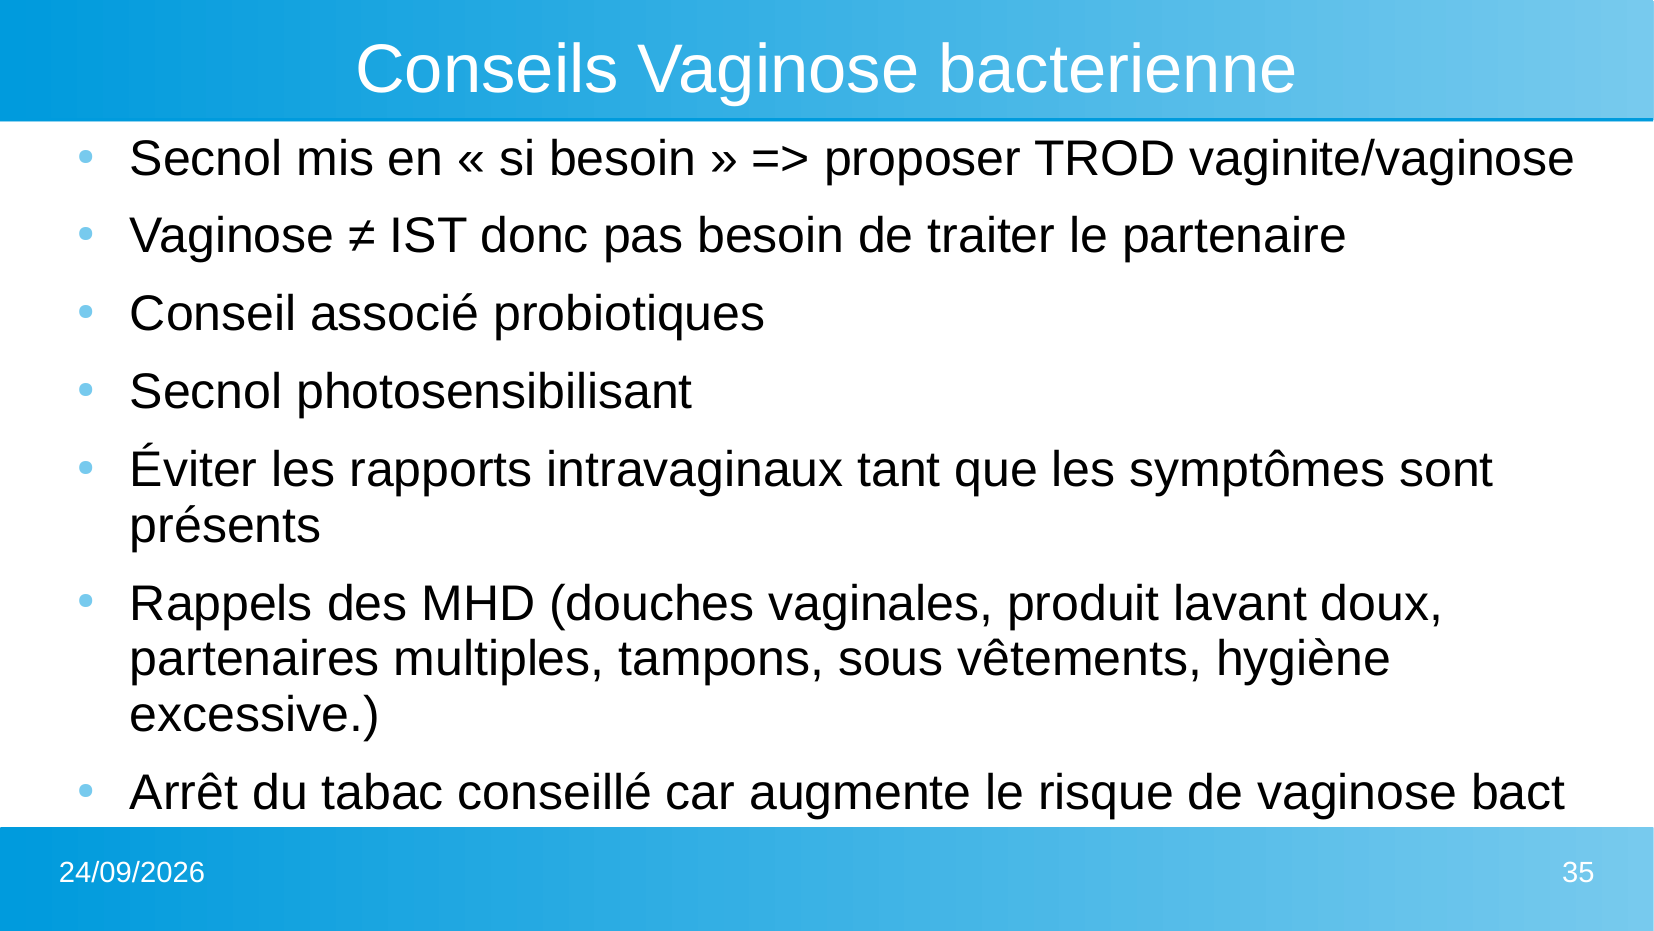

# Conseils Vaginose bacterienne
Secnol mis en « si besoin » => proposer TROD vaginite/vaginose
Vaginose ≠ IST donc pas besoin de traiter le partenaire
Conseil associé probiotiques
Secnol photosensibilisant
Éviter les rapports intravaginaux tant que les symptômes sont présents
Rappels des MHD (douches vaginales, produit lavant doux, partenaires multiples, tampons, sous vêtements, hygiène excessive.)
Arrêt du tabac conseillé car augmente le risque de vaginose bact
35